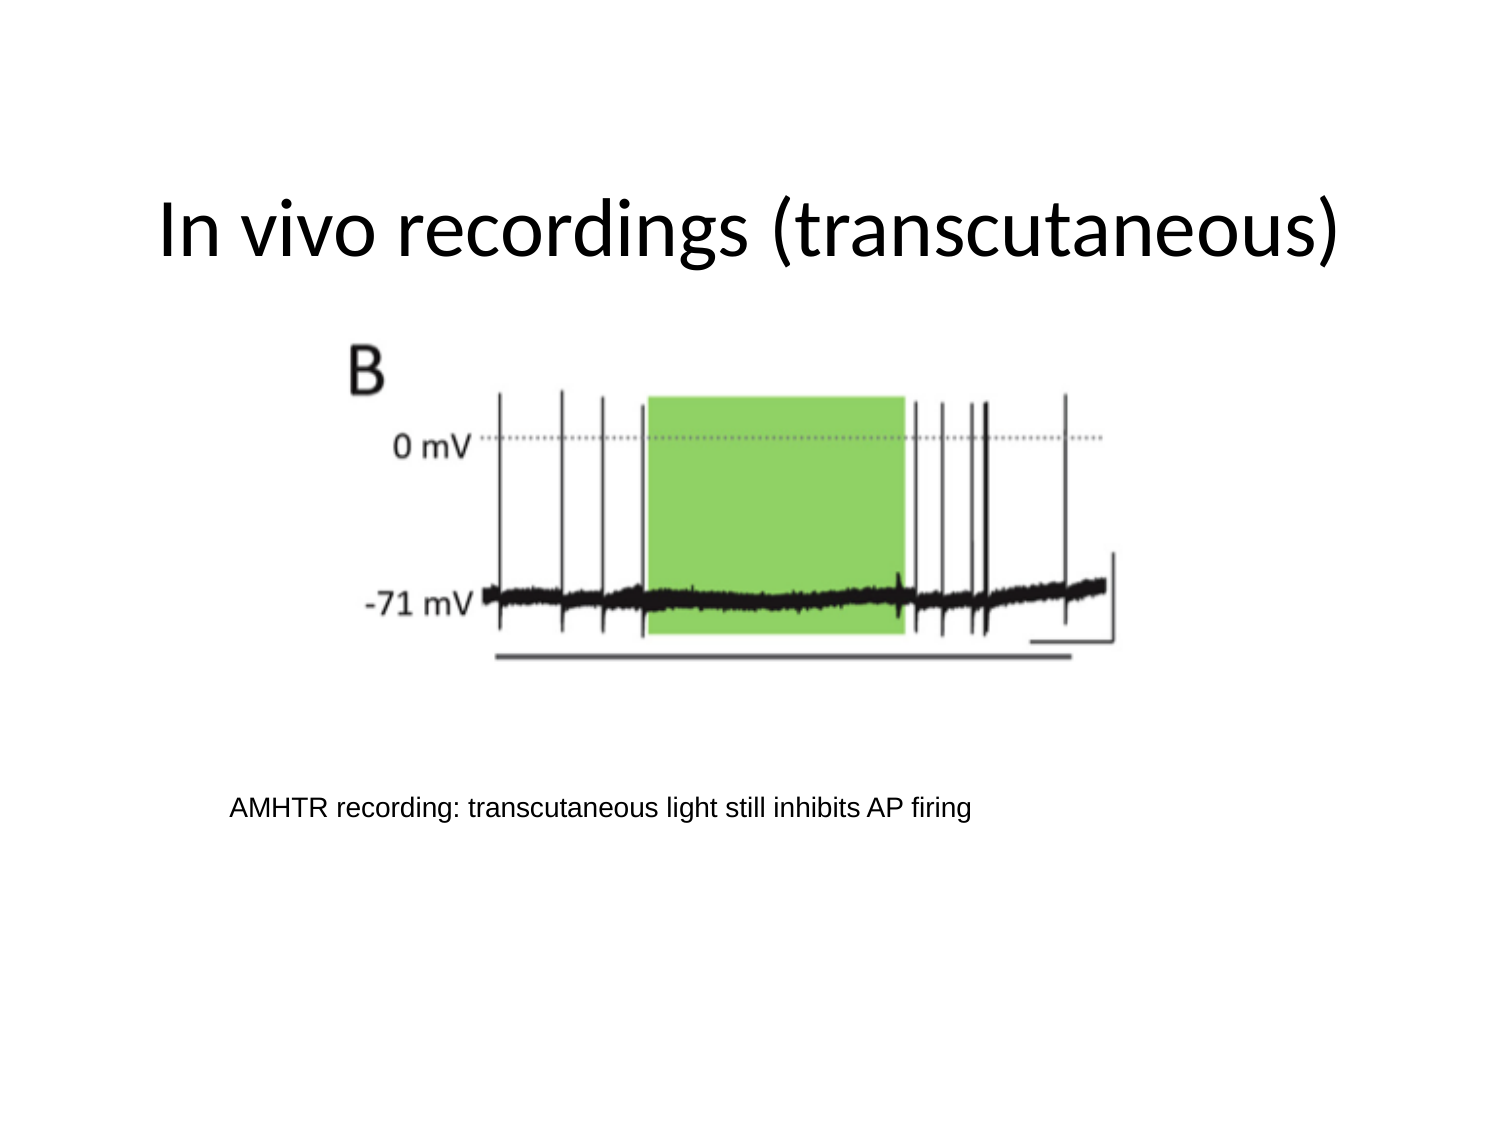

# In vivo recordings (transcutaneous)
AMHTR recording: transcutaneous light still inhibits AP firing